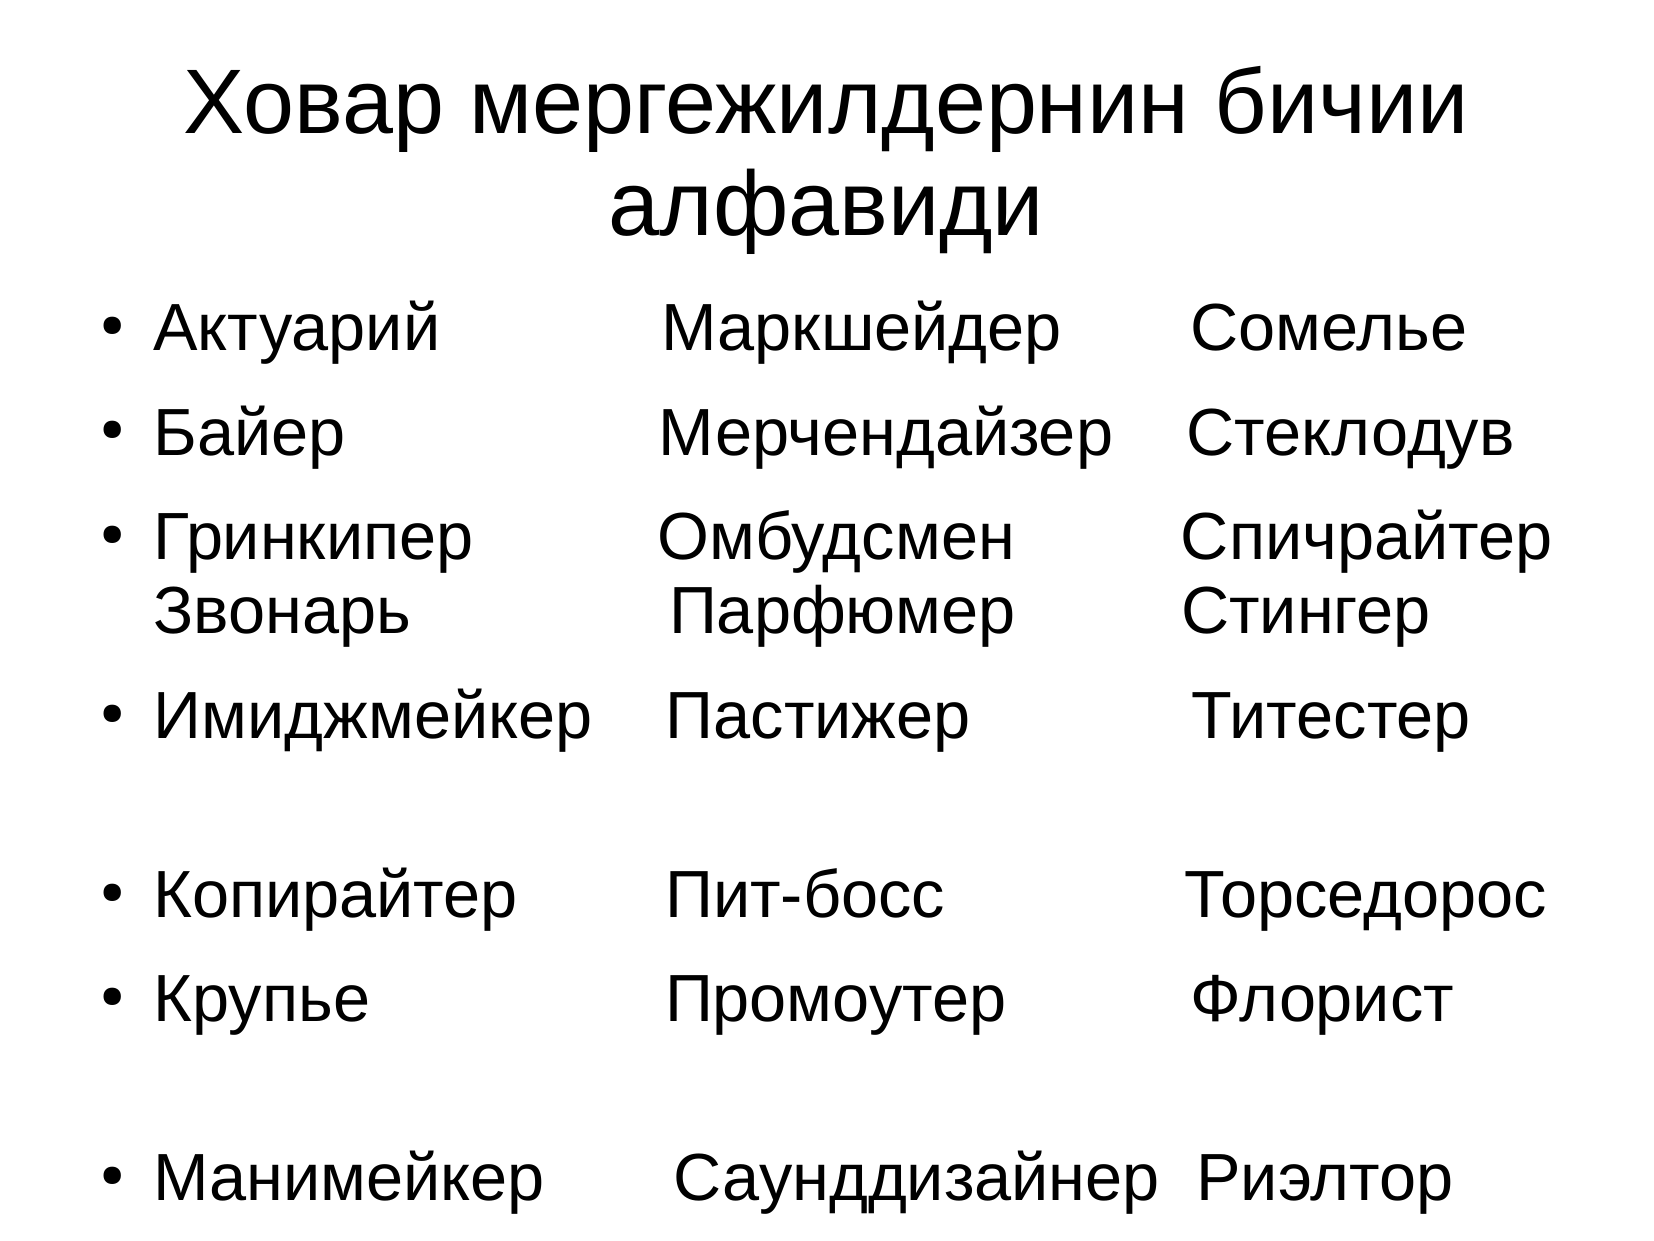

# Ховар мергежилдернин бичии алфавиди
Актуарий Маркшейдер Сомелье
Байер Мерчендайзер Стеклодув
Гринкипер Омбудсмен Спичрайтер Звонарь Парфюмер Стингер
Имиджмейкер Пастижер Титестер
Копирайтер Пит-босс Торседорос
Крупье Промоутер Флорист
Манимейкер Саунддизайнер Риэлтор